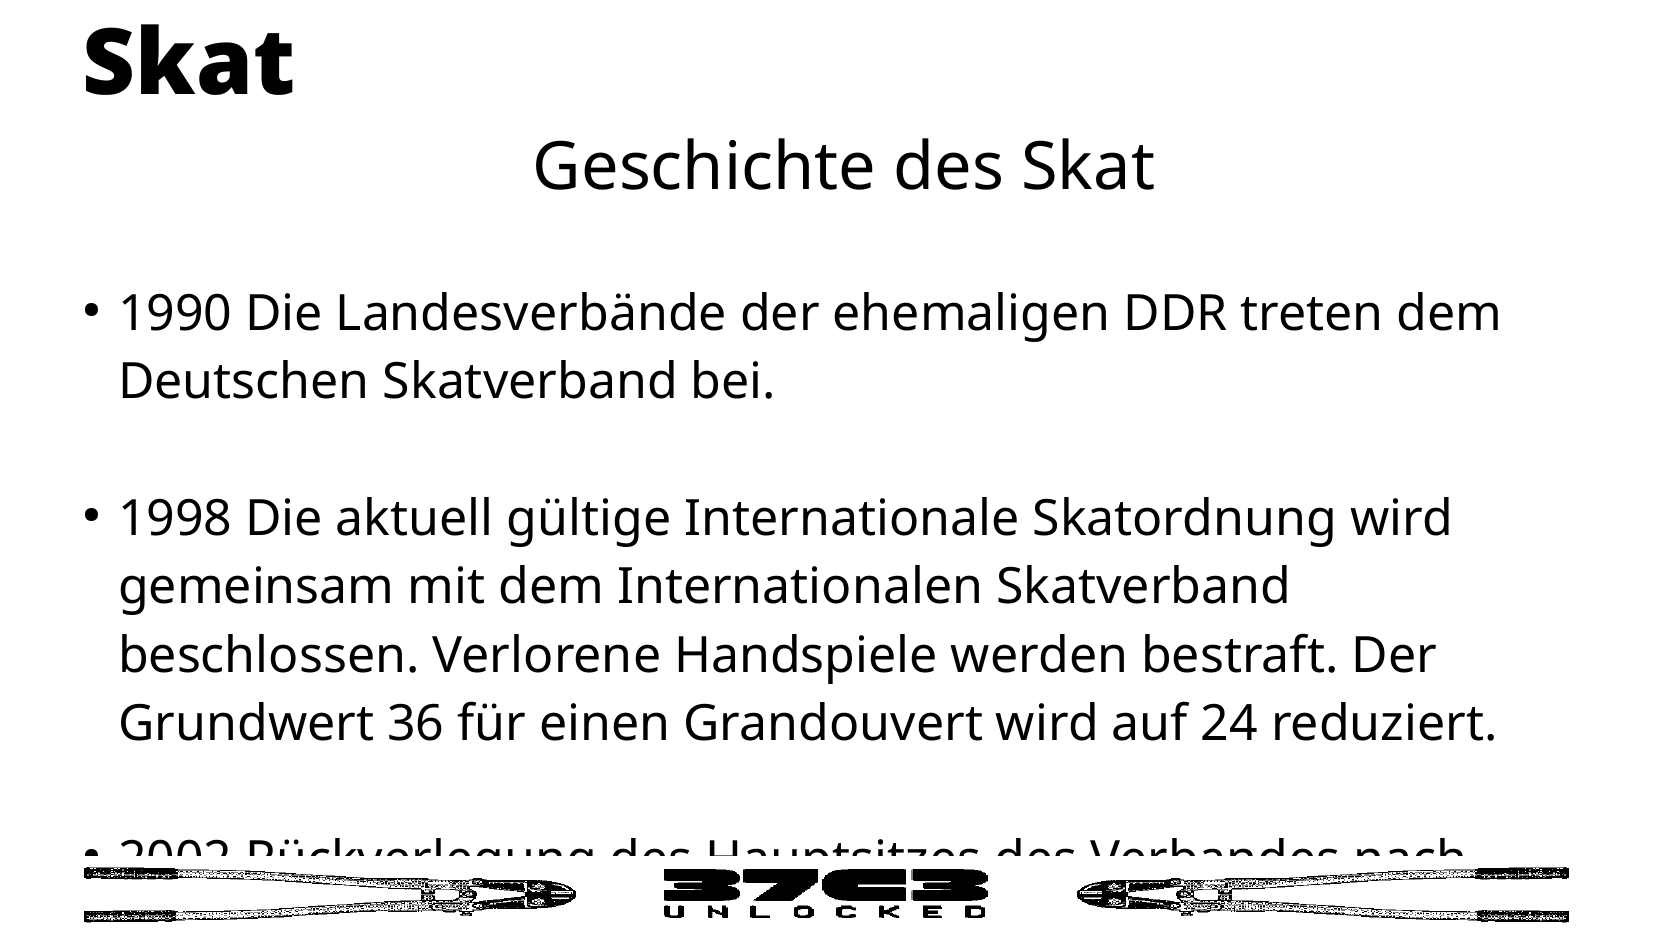

# Skat
Geschichte des Skat
1990 Die Landesverbände der ehemaligen DDR treten dem Deutschen Skatverband bei.
1998 Die aktuell gültige Internationale Skatordnung wird gemeinsam mit dem Internationalen Skatverband beschlossen. Verlorene Handspiele werden bestraft. Der Grundwert 36 für einen Grandouvert wird auf 24 reduziert.
2002 Rückverlegung des Hauptsitzes des Verbandes nach Altenburg